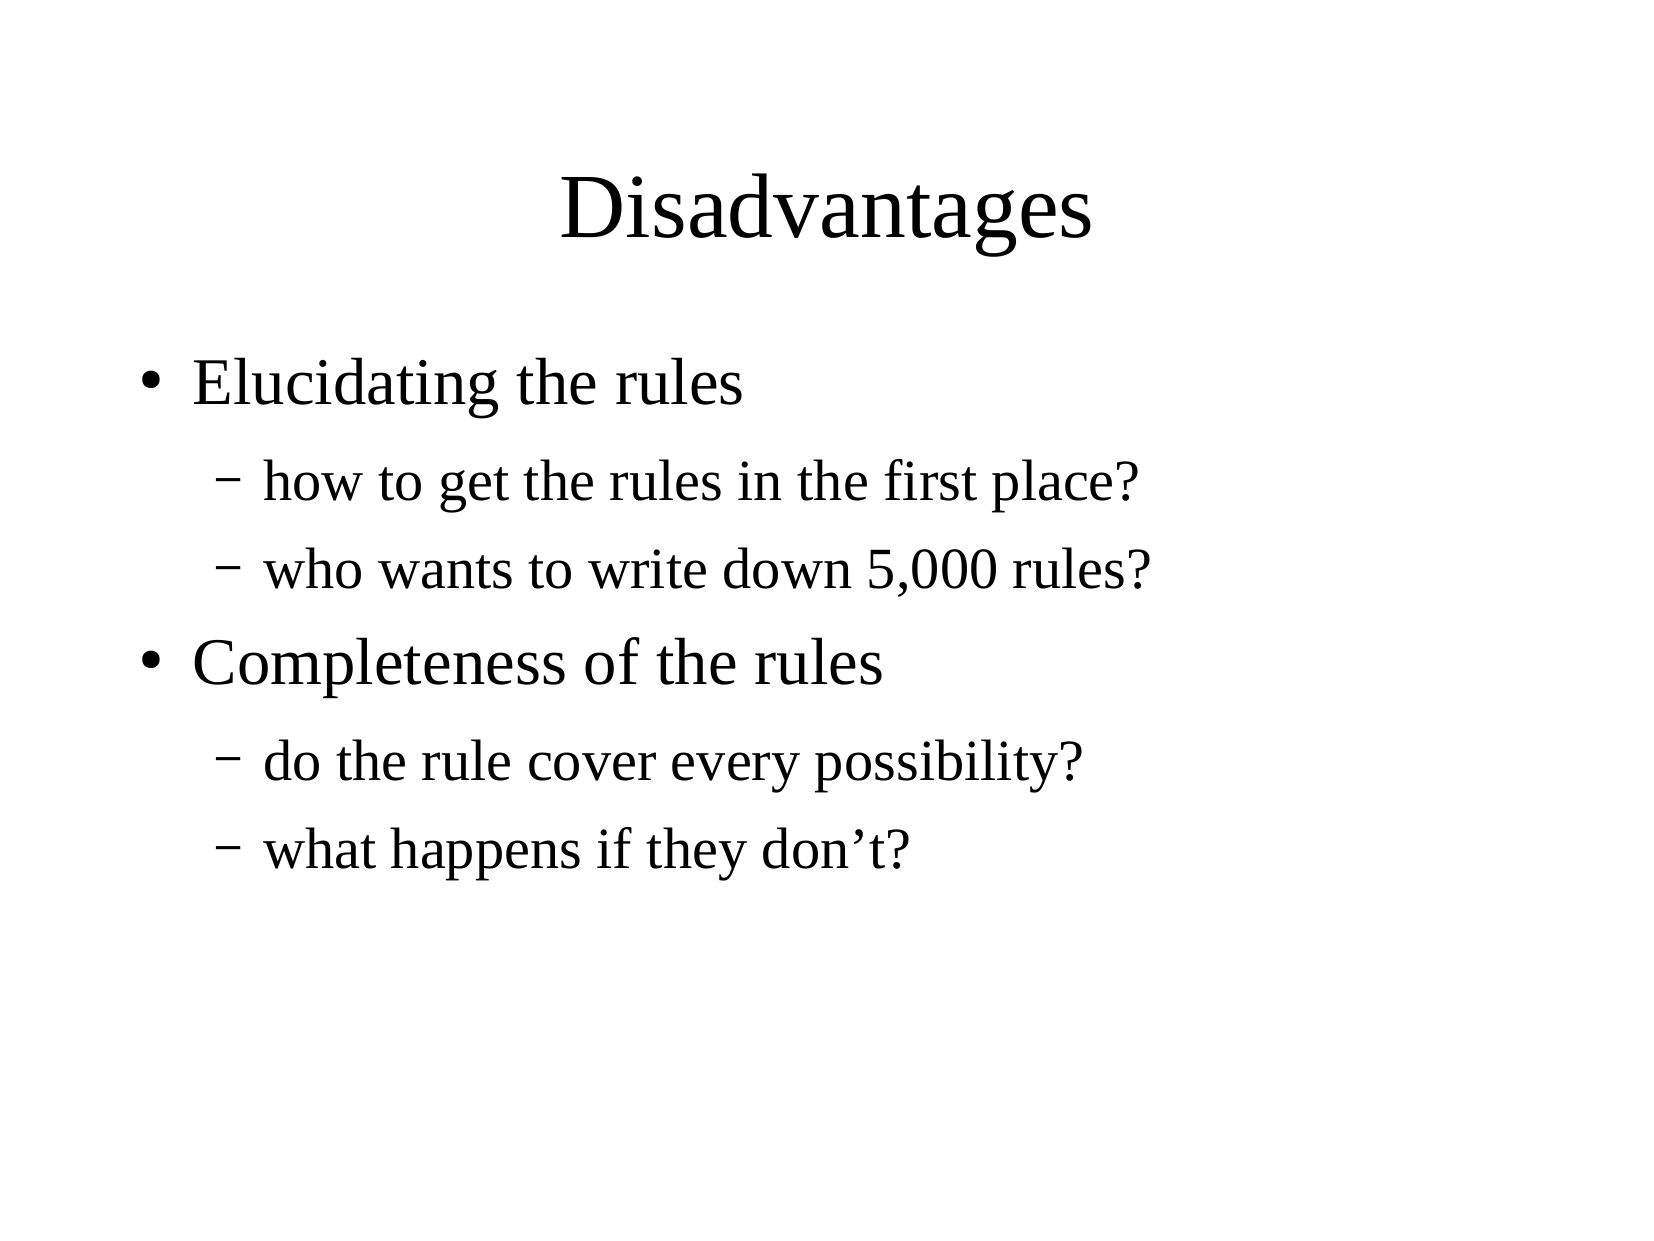

# Disadvantages
Elucidating the rules
how to get the rules in the first place?
who wants to write down 5,000 rules?
Completeness of the rules
do the rule cover every possibility?
what happens if they don’t?